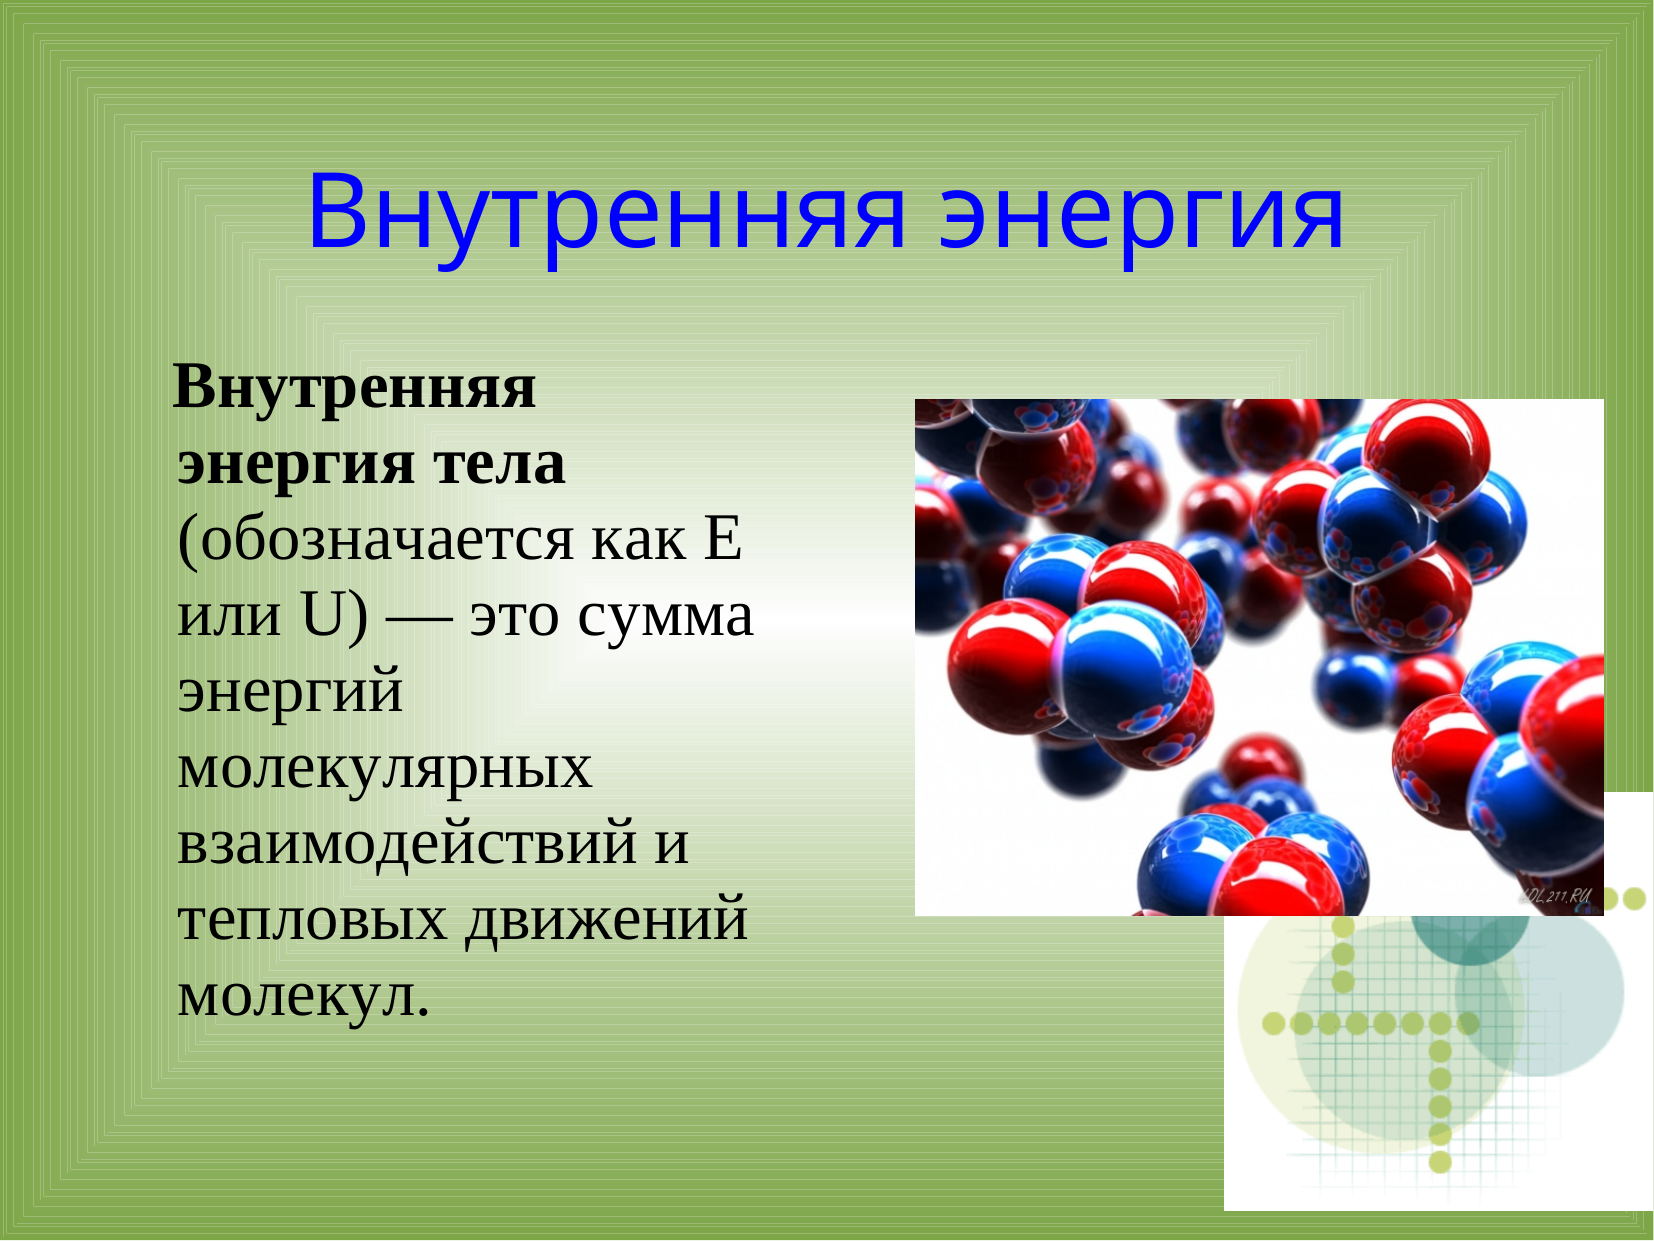

Внутренняя энергия
 Внутренняя энергия тела (обозначается как E или U) — это сумма энергий молекулярных взаимодействий и тепловых движений молекул.